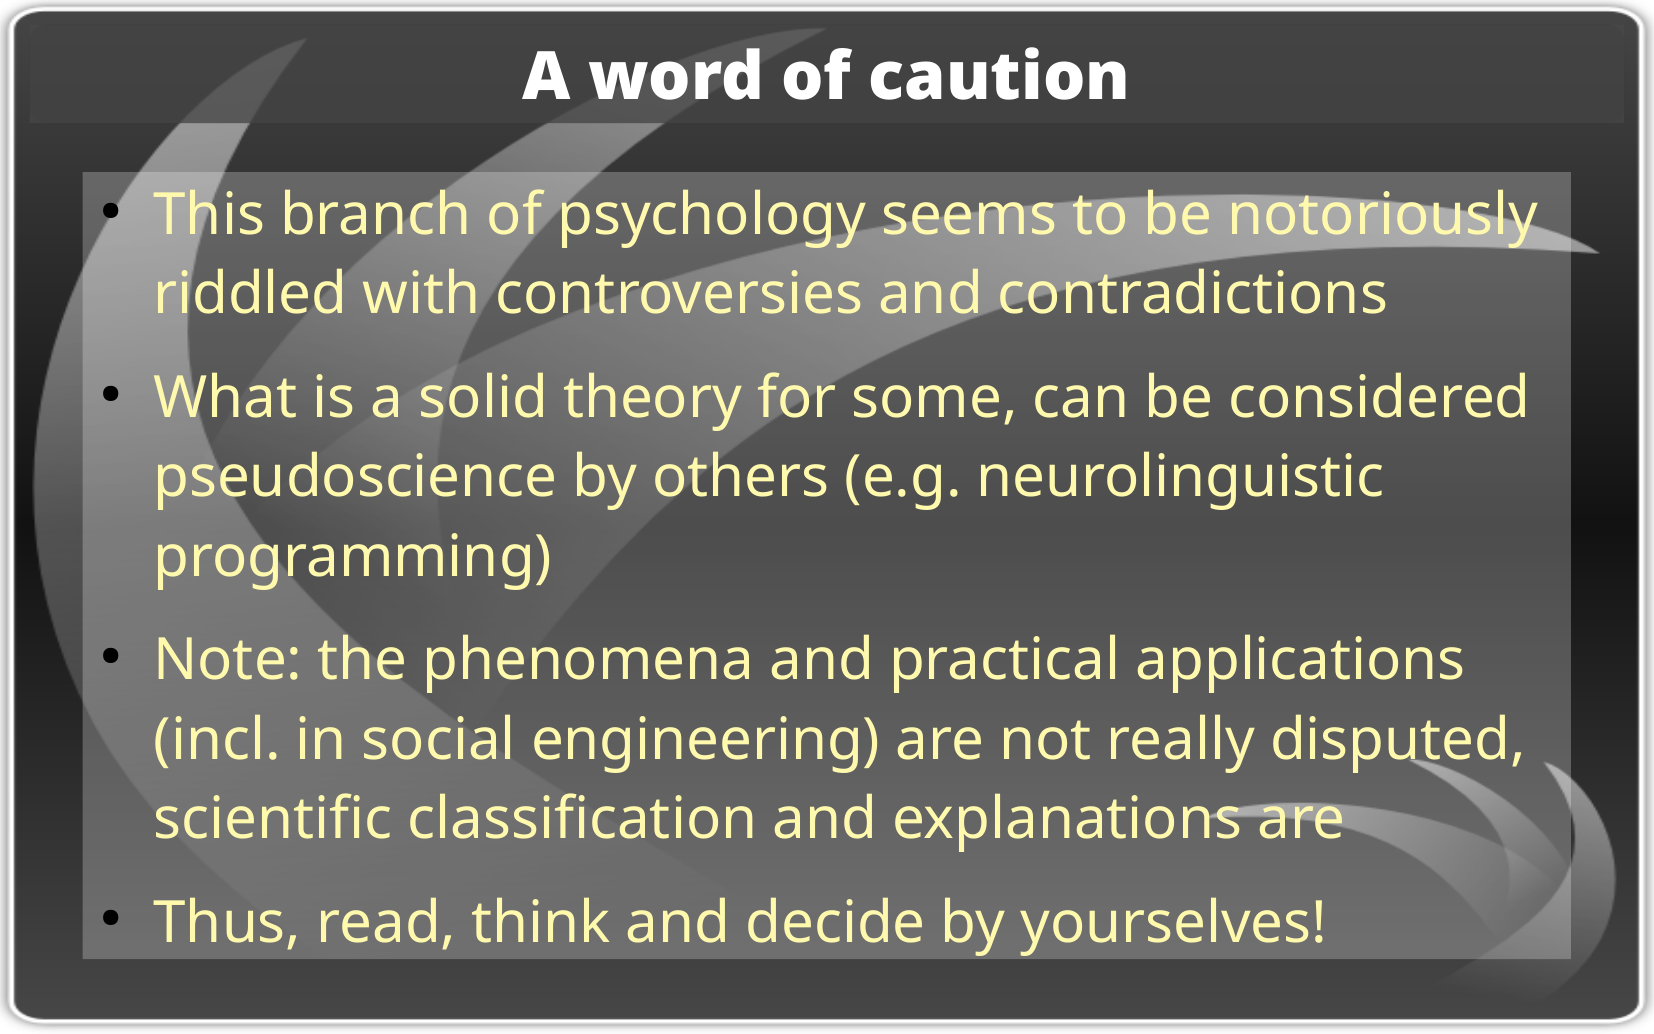

# A word of caution
This branch of psychology seems to be notoriously riddled with controversies and contradictions
What is a solid theory for some, can be considered pseudoscience by others (e.g. neurolinguistic programming)
Note: the phenomena and practical applications (incl. in social engineering) are not really disputed, scientific classification and explanations are
Thus, read, think and decide by yourselves!